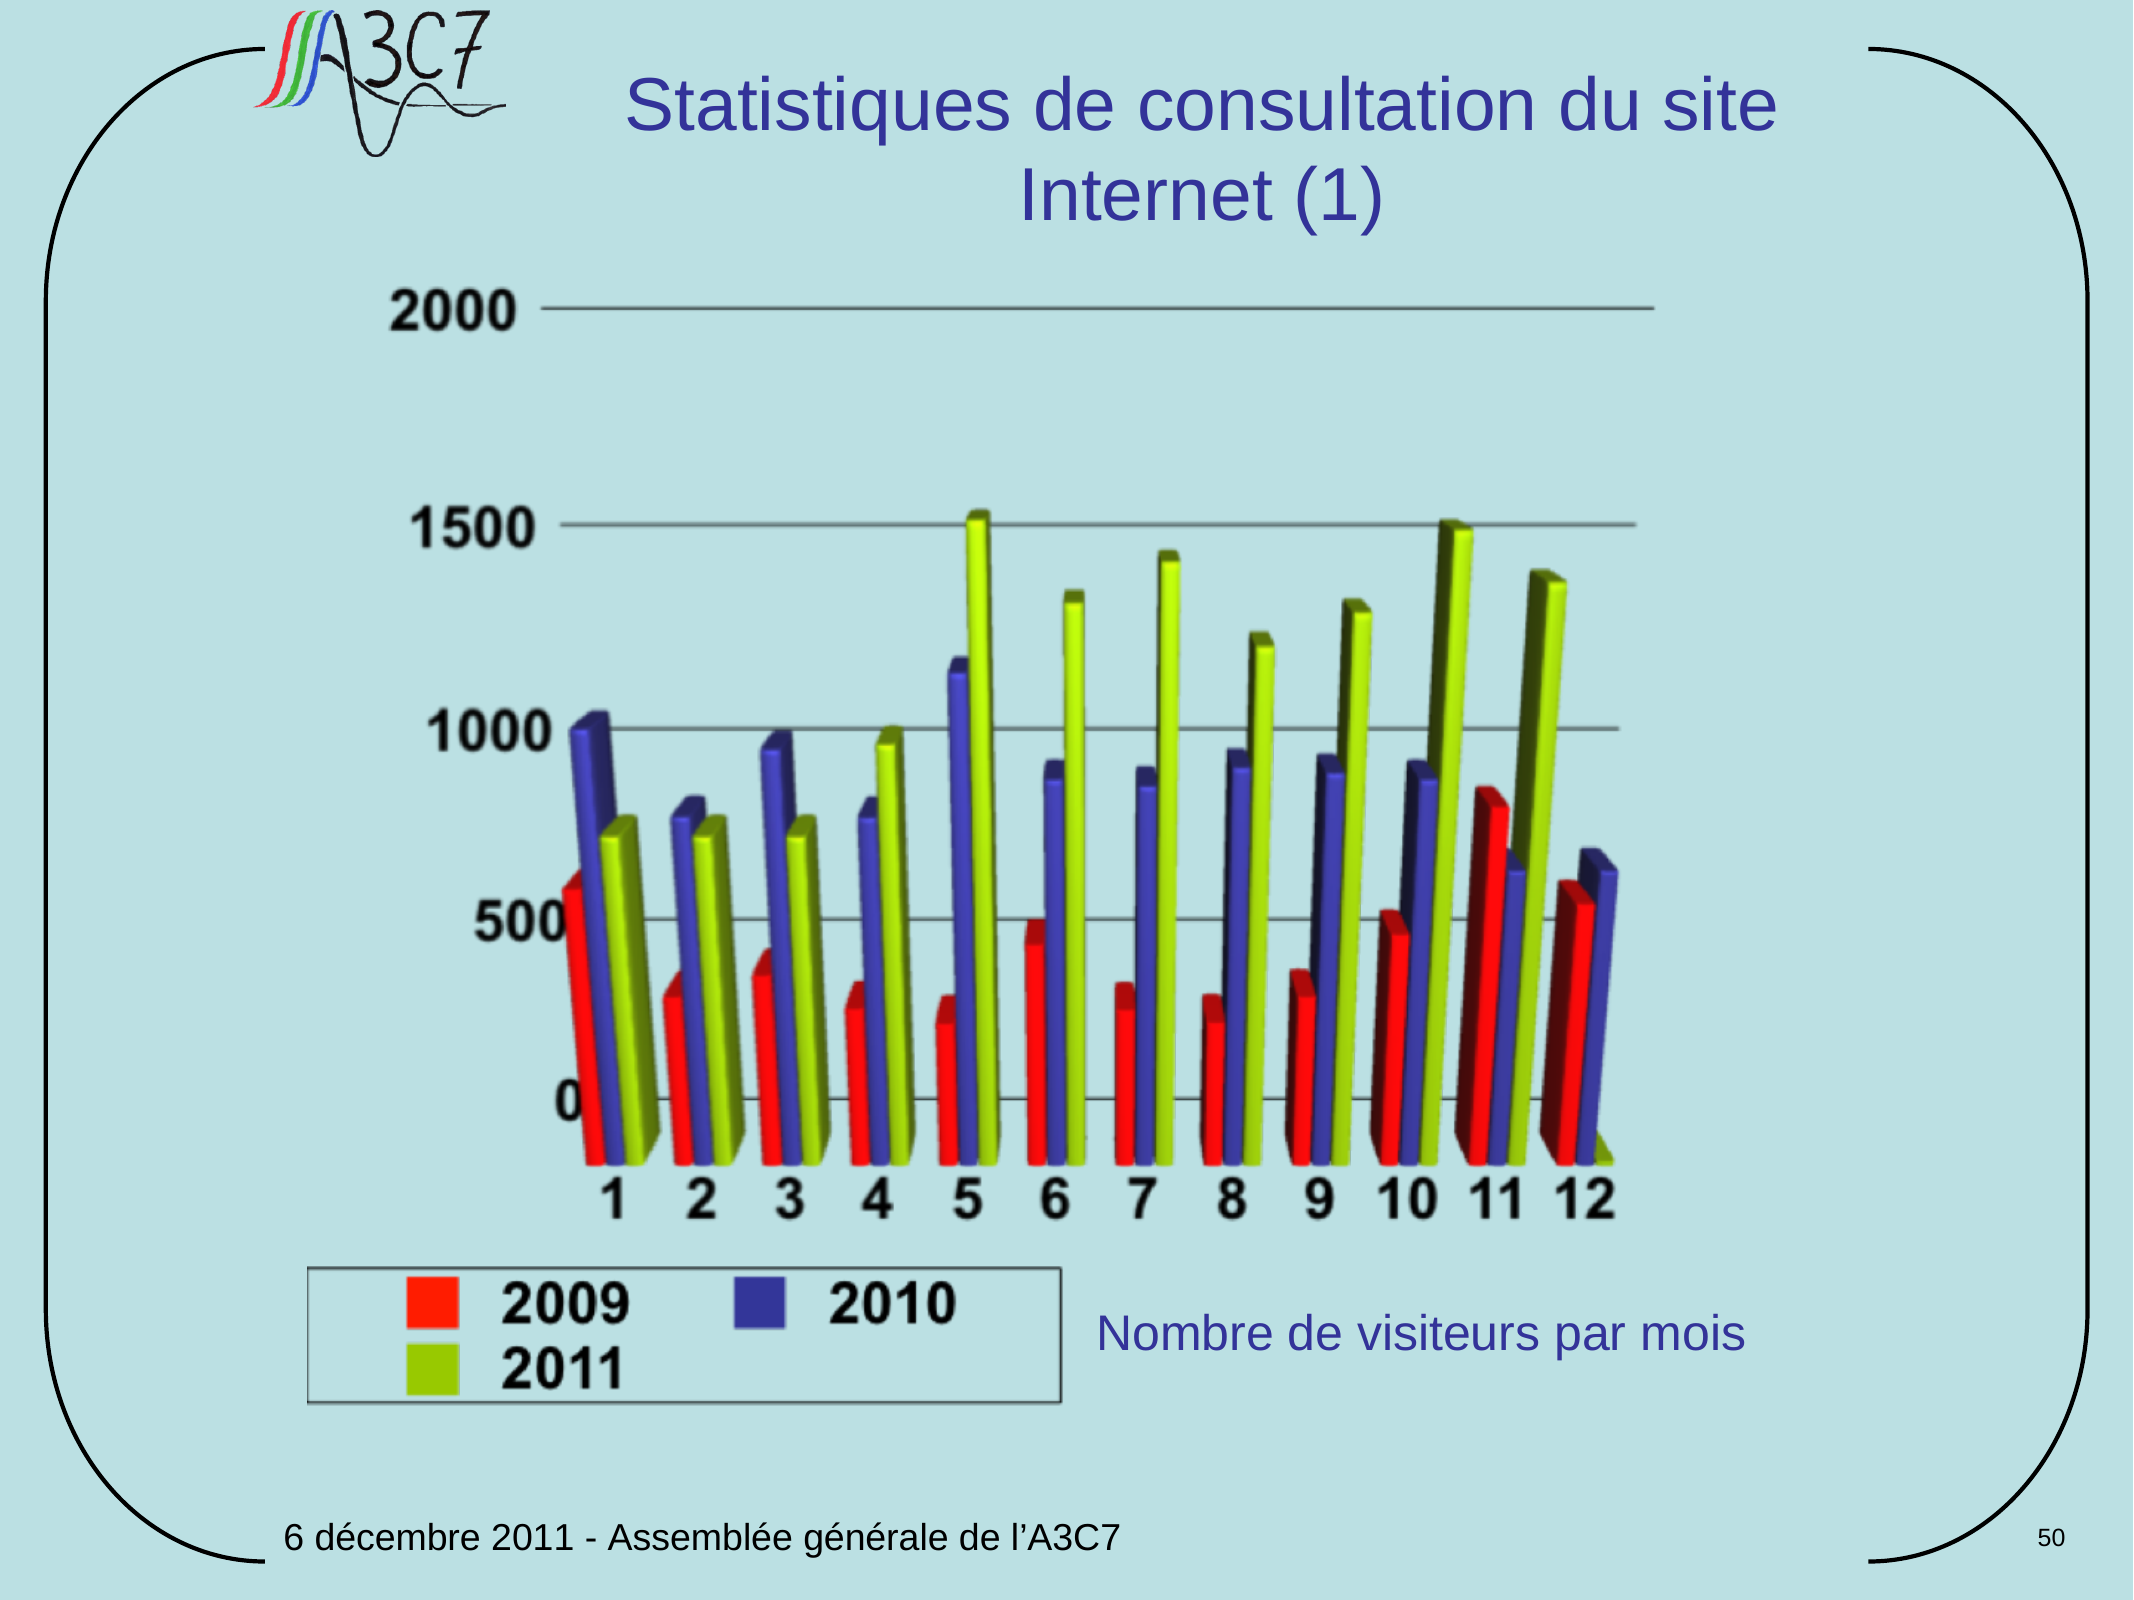

# Statistiques de consultation du site Internet (1)
Nombre de visiteurs par mois
6 décembre 2011 - Assemblée générale de l’A3C7
50